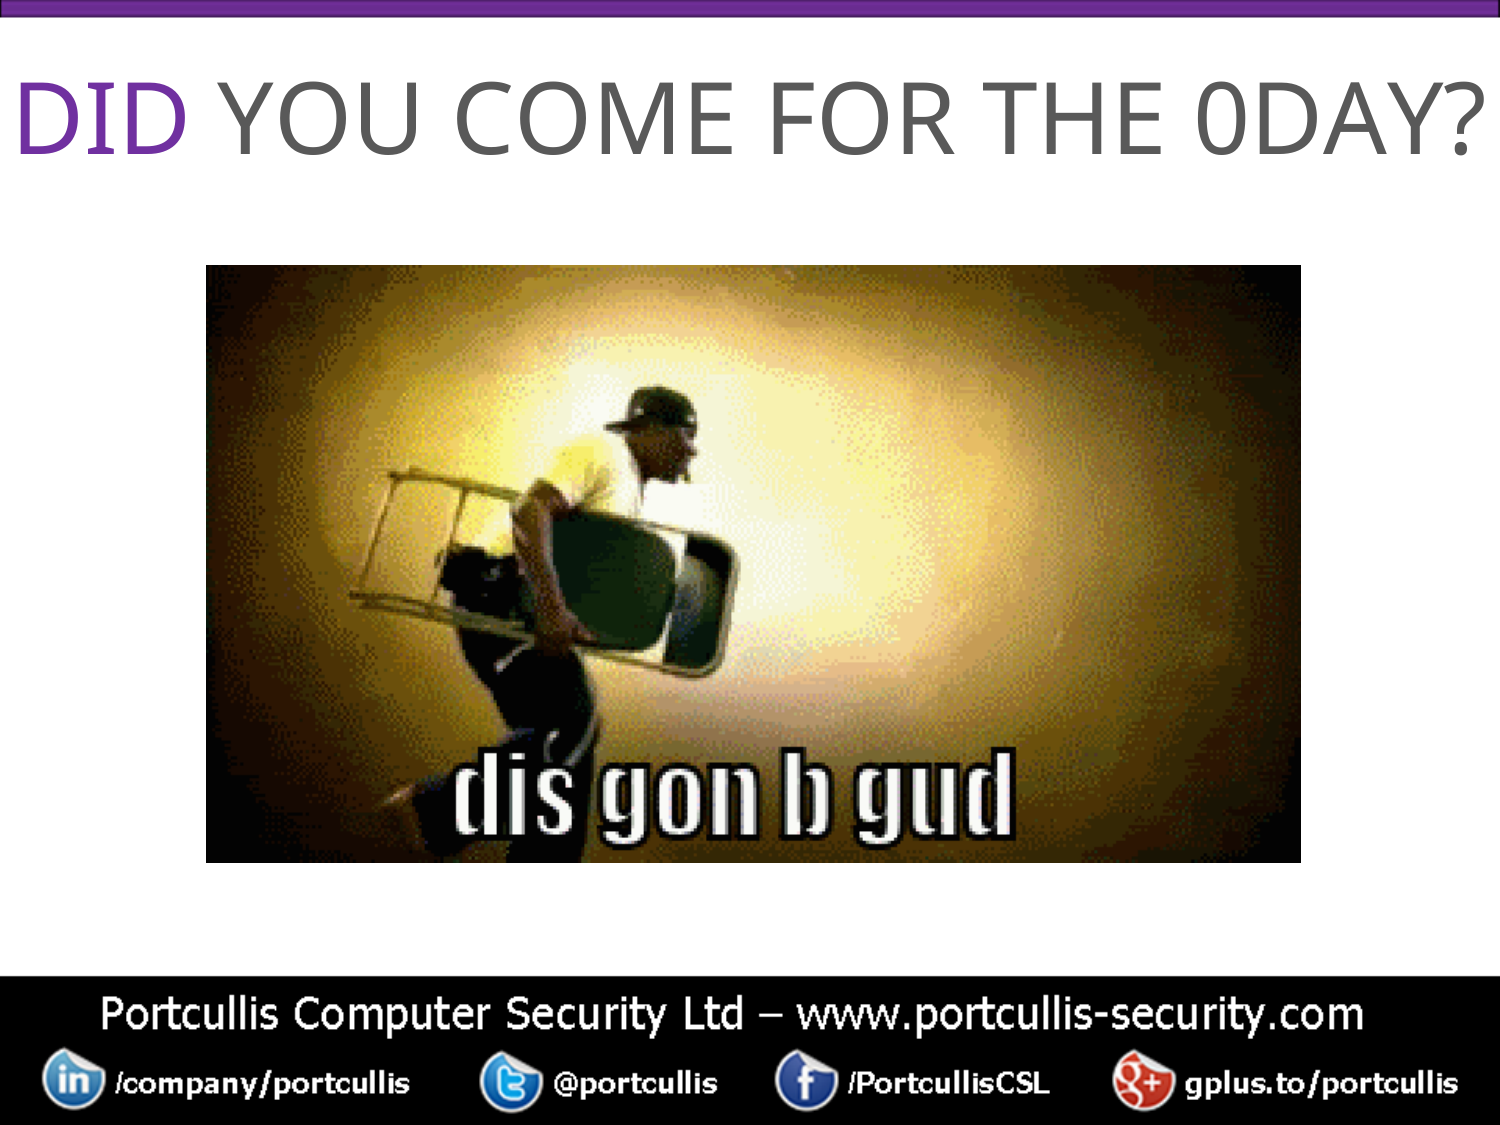

# DID YOU COME FOR THE 0DAY?